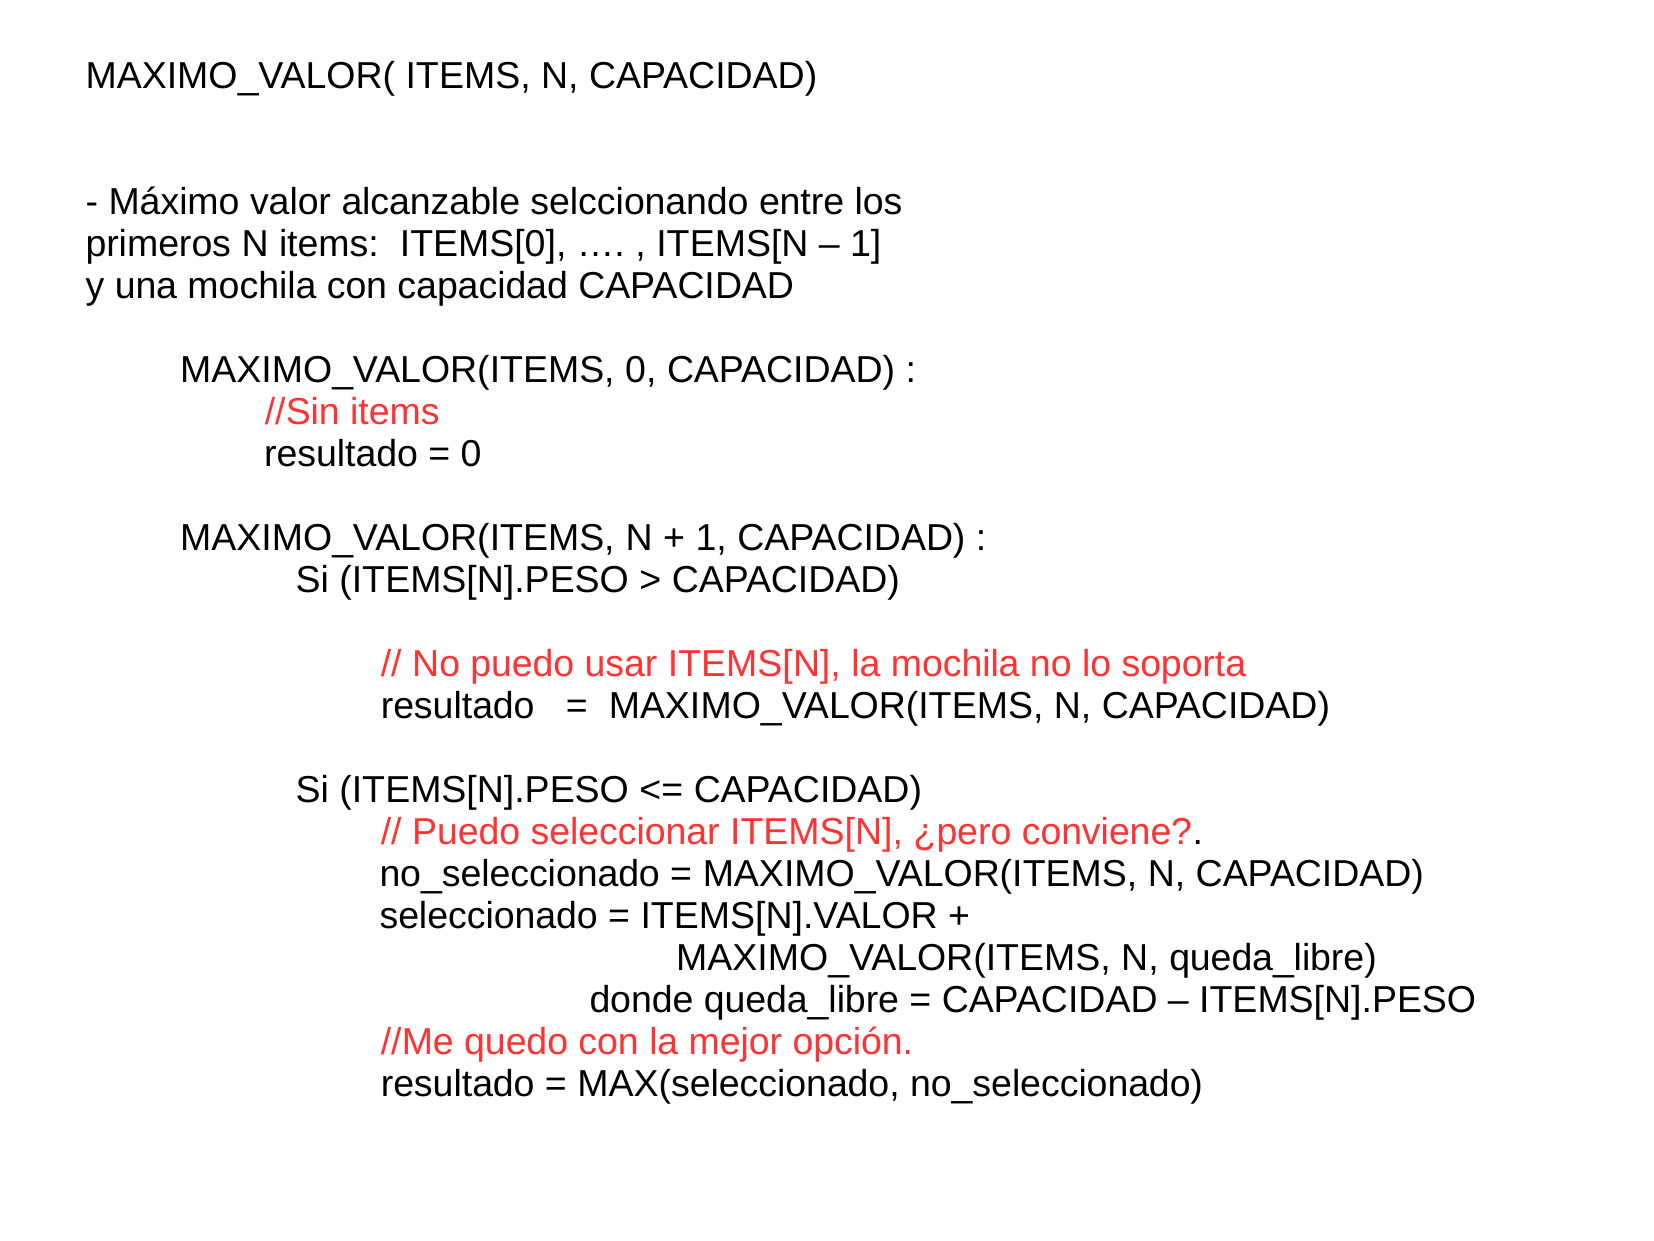

MAXIMO_VALOR( ITEMS, N, CAPACIDAD)
- Máximo valor alcanzable selccionando entre los
primeros N items: ITEMS[0], …. , ITEMS[N – 1]
y una mochila con capacidad CAPACIDAD
 MAXIMO_VALOR(ITEMS, 0, CAPACIDAD) :
		 //Sin items
 resultado = 0
 MAXIMO_VALOR(ITEMS, N + 1, CAPACIDAD) :
 Si (ITEMS[N].PESO > CAPACIDAD)
 		// No puedo usar ITEMS[N], la mochila no lo soporta
 		resultado = MAXIMO_VALOR(ITEMS, N, CAPACIDAD)
 Si (ITEMS[N].PESO <= CAPACIDAD)
 		// Puedo seleccionar ITEMS[N], ¿pero conviene?.
 no_seleccionado = MAXIMO_VALOR(ITEMS, N, CAPACIDAD)
 seleccionado = ITEMS[N].VALOR +
						 		MAXIMO_VALOR(ITEMS, N, queda_libre)
 donde queda_libre = CAPACIDAD – ITEMS[N].PESO
				//Me quedo con la mejor opción.
 		resultado = MAX(seleccionado, no_seleccionado)